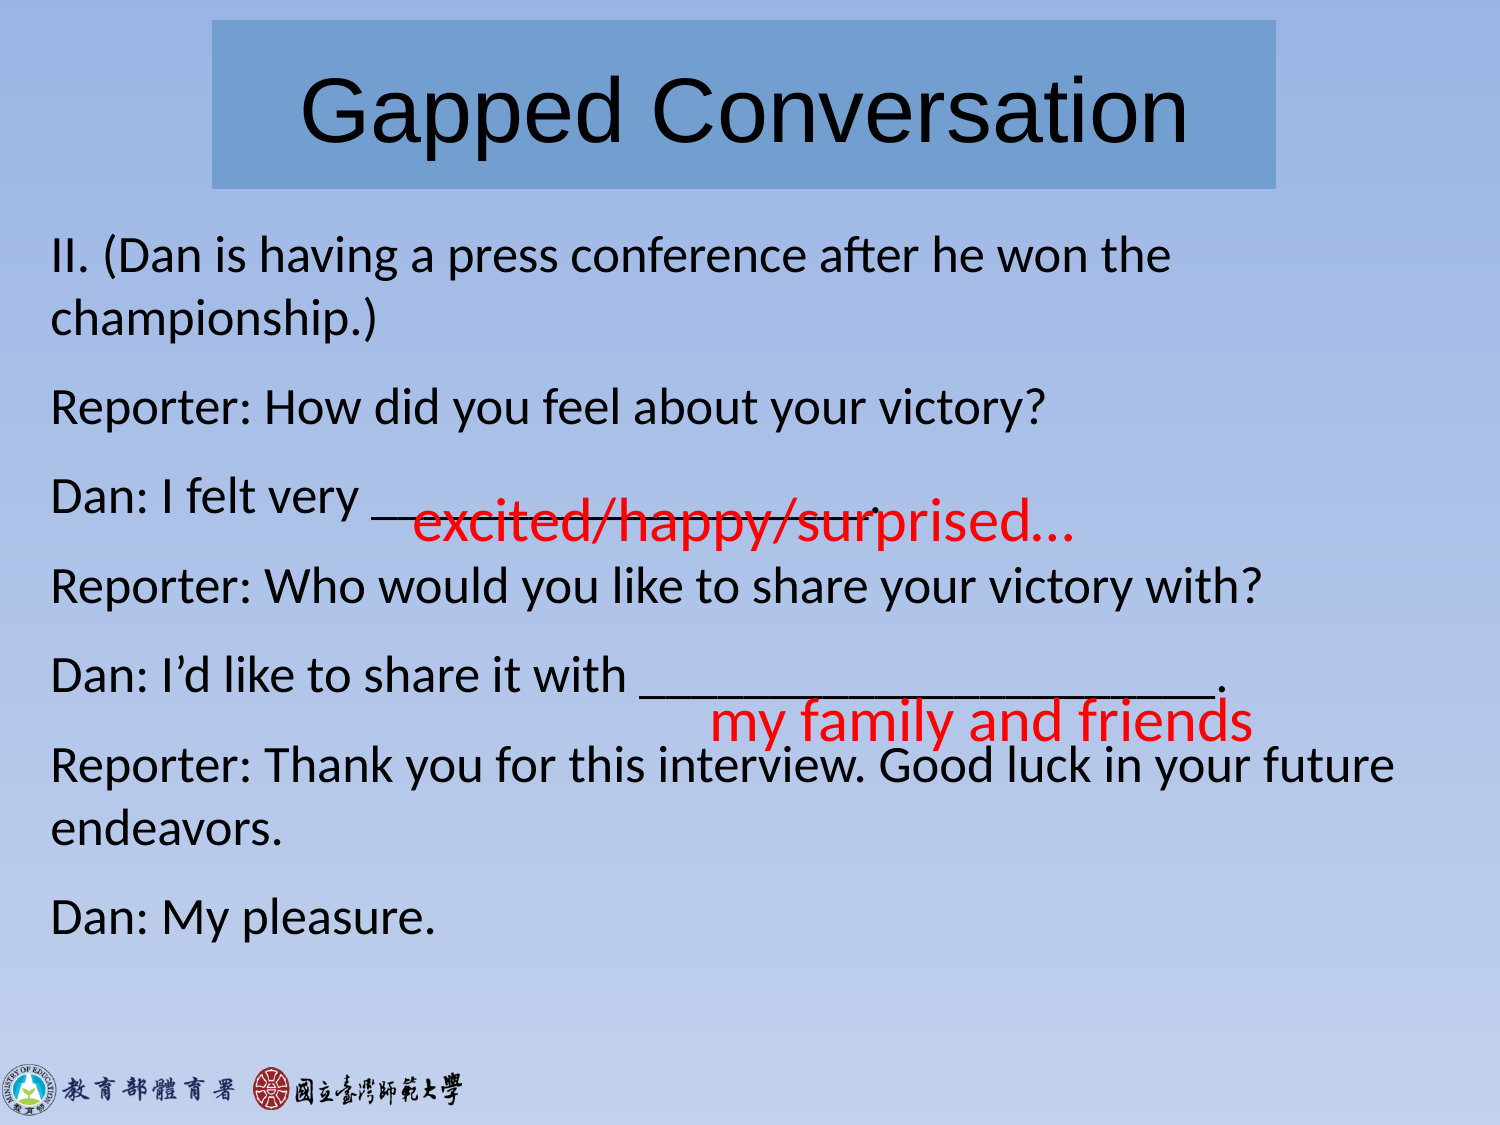

Gapped Conversation
| |
| --- |
# II. (Dan is having a press conference after he won the championship.)
Reporter: How did you feel about your victory?
Dan: I felt very ___________________.
Reporter: Who would you like to share your victory with?
Dan: I’d like to share it with ______________________.
Reporter: Thank you for this interview. Good luck in your future endeavors.
Dan: My pleasure.
excited/happy/surprised…
my family and friends